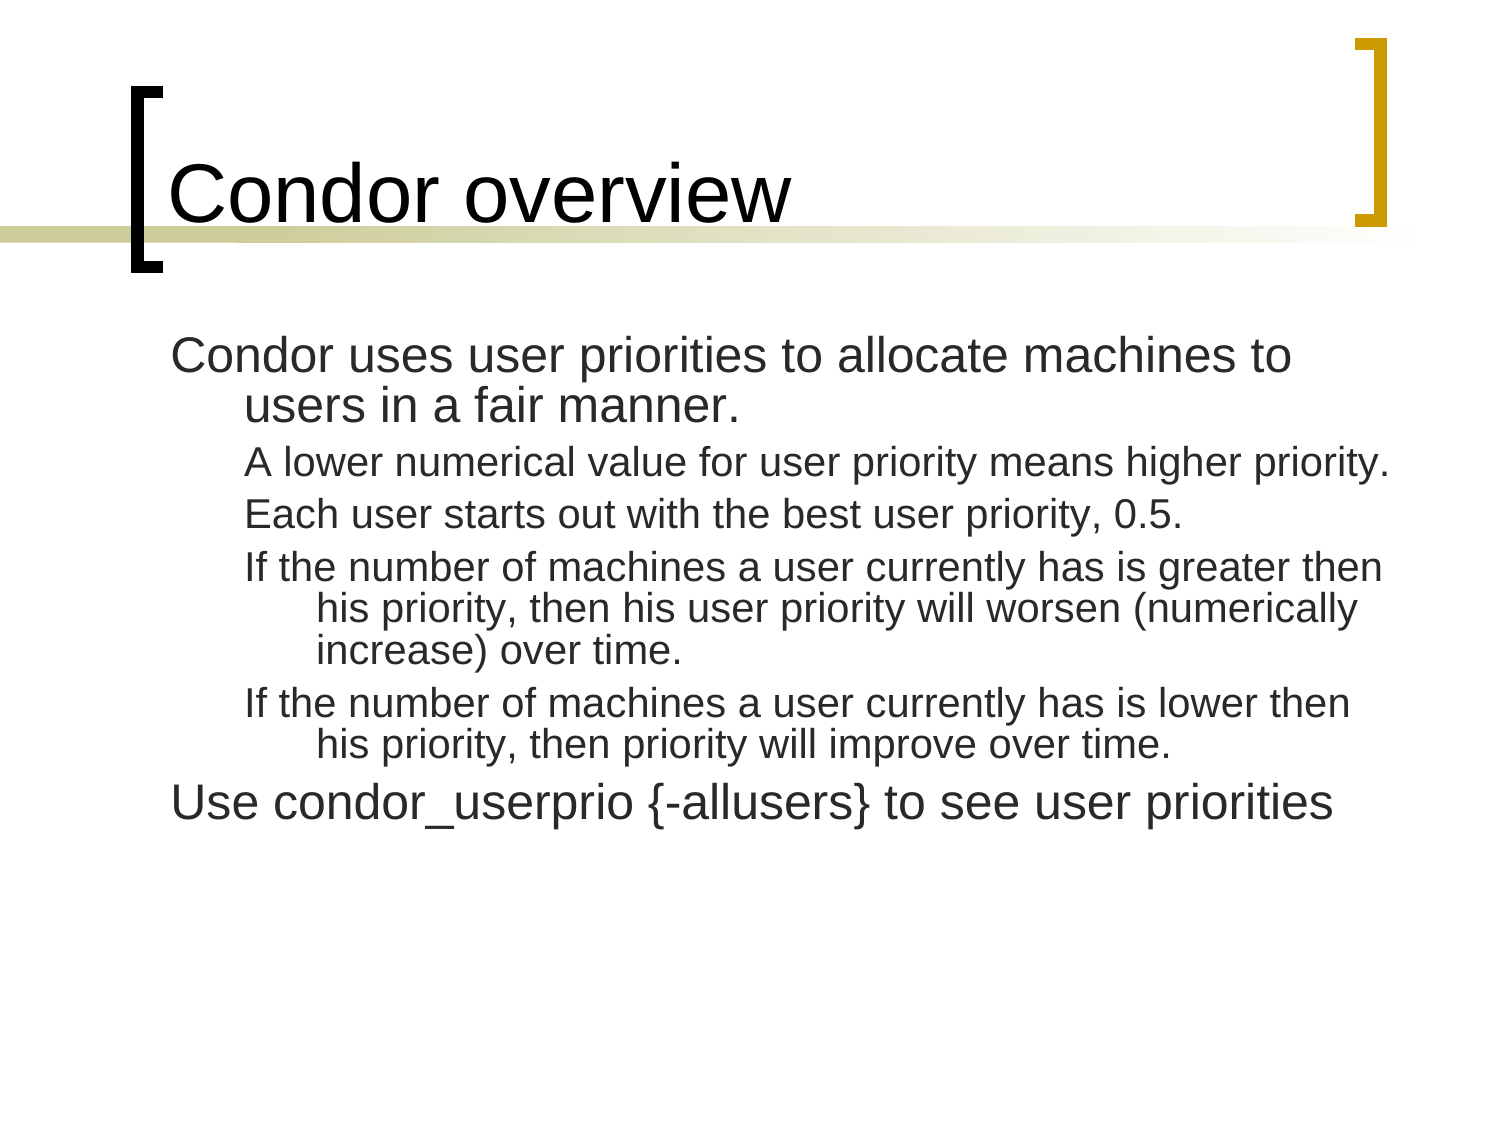

# Condor overview
Condor uses user priorities to allocate machines to users in a fair manner.
A lower numerical value for user priority means higher priority.
Each user starts out with the best user priority, 0.5.
If the number of machines a user currently has is greater then his priority, then his user priority will worsen (numerically increase) over time.
If the number of machines a user currently has is lower then his priority, then priority will improve over time.
Use condor_userprio {-allusers} to see user priorities